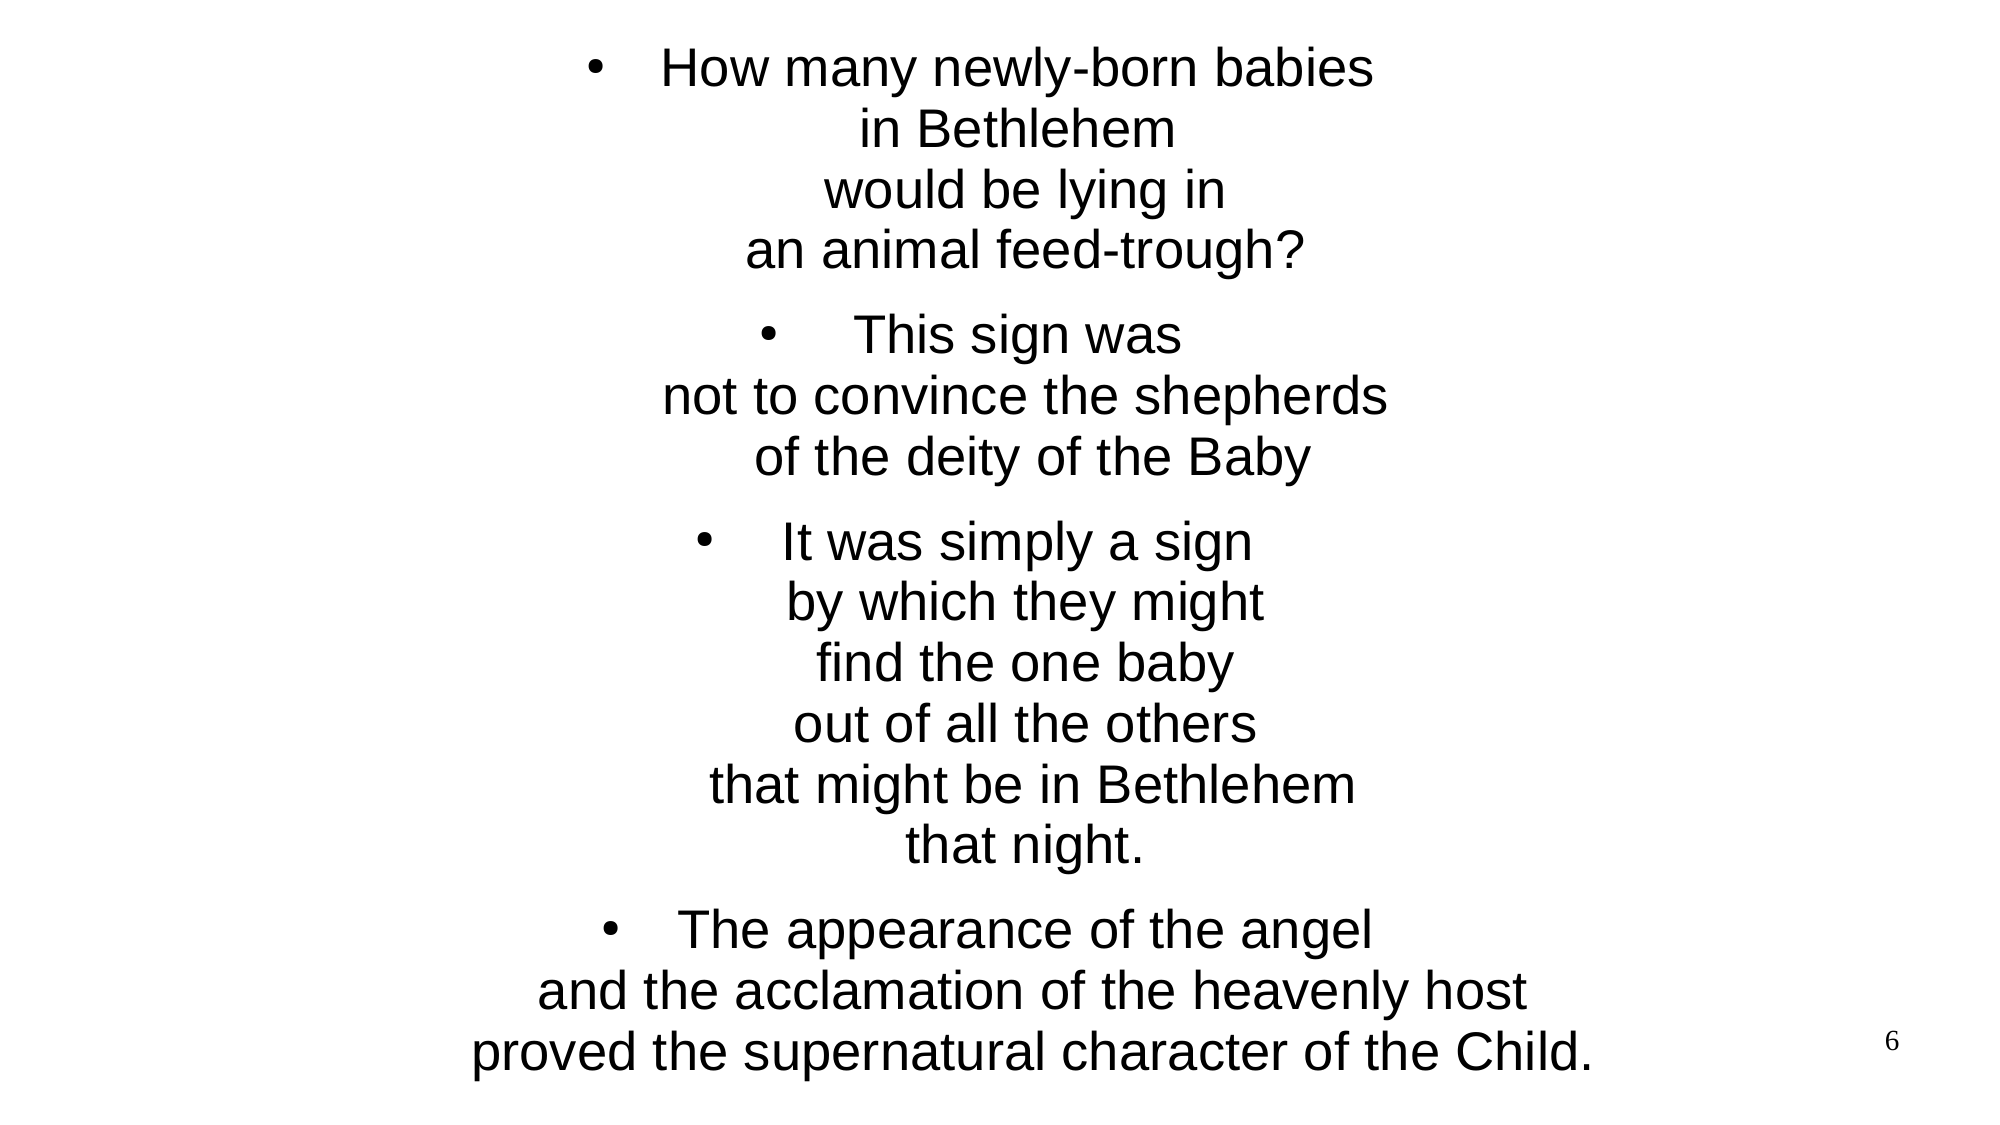

# How many newly-born babies in Bethlehem would be lying in an animal feed-trough?
This sign was
not to convince the shepherds
 of the deity of the Baby
It was simply a sign
by which they might
 find the one baby
out of all the others
 that might be in Bethlehem
 that night.
The appearance of the angel
 and the acclamation of the heavenly host
 proved the supernatural character of the Child.
6